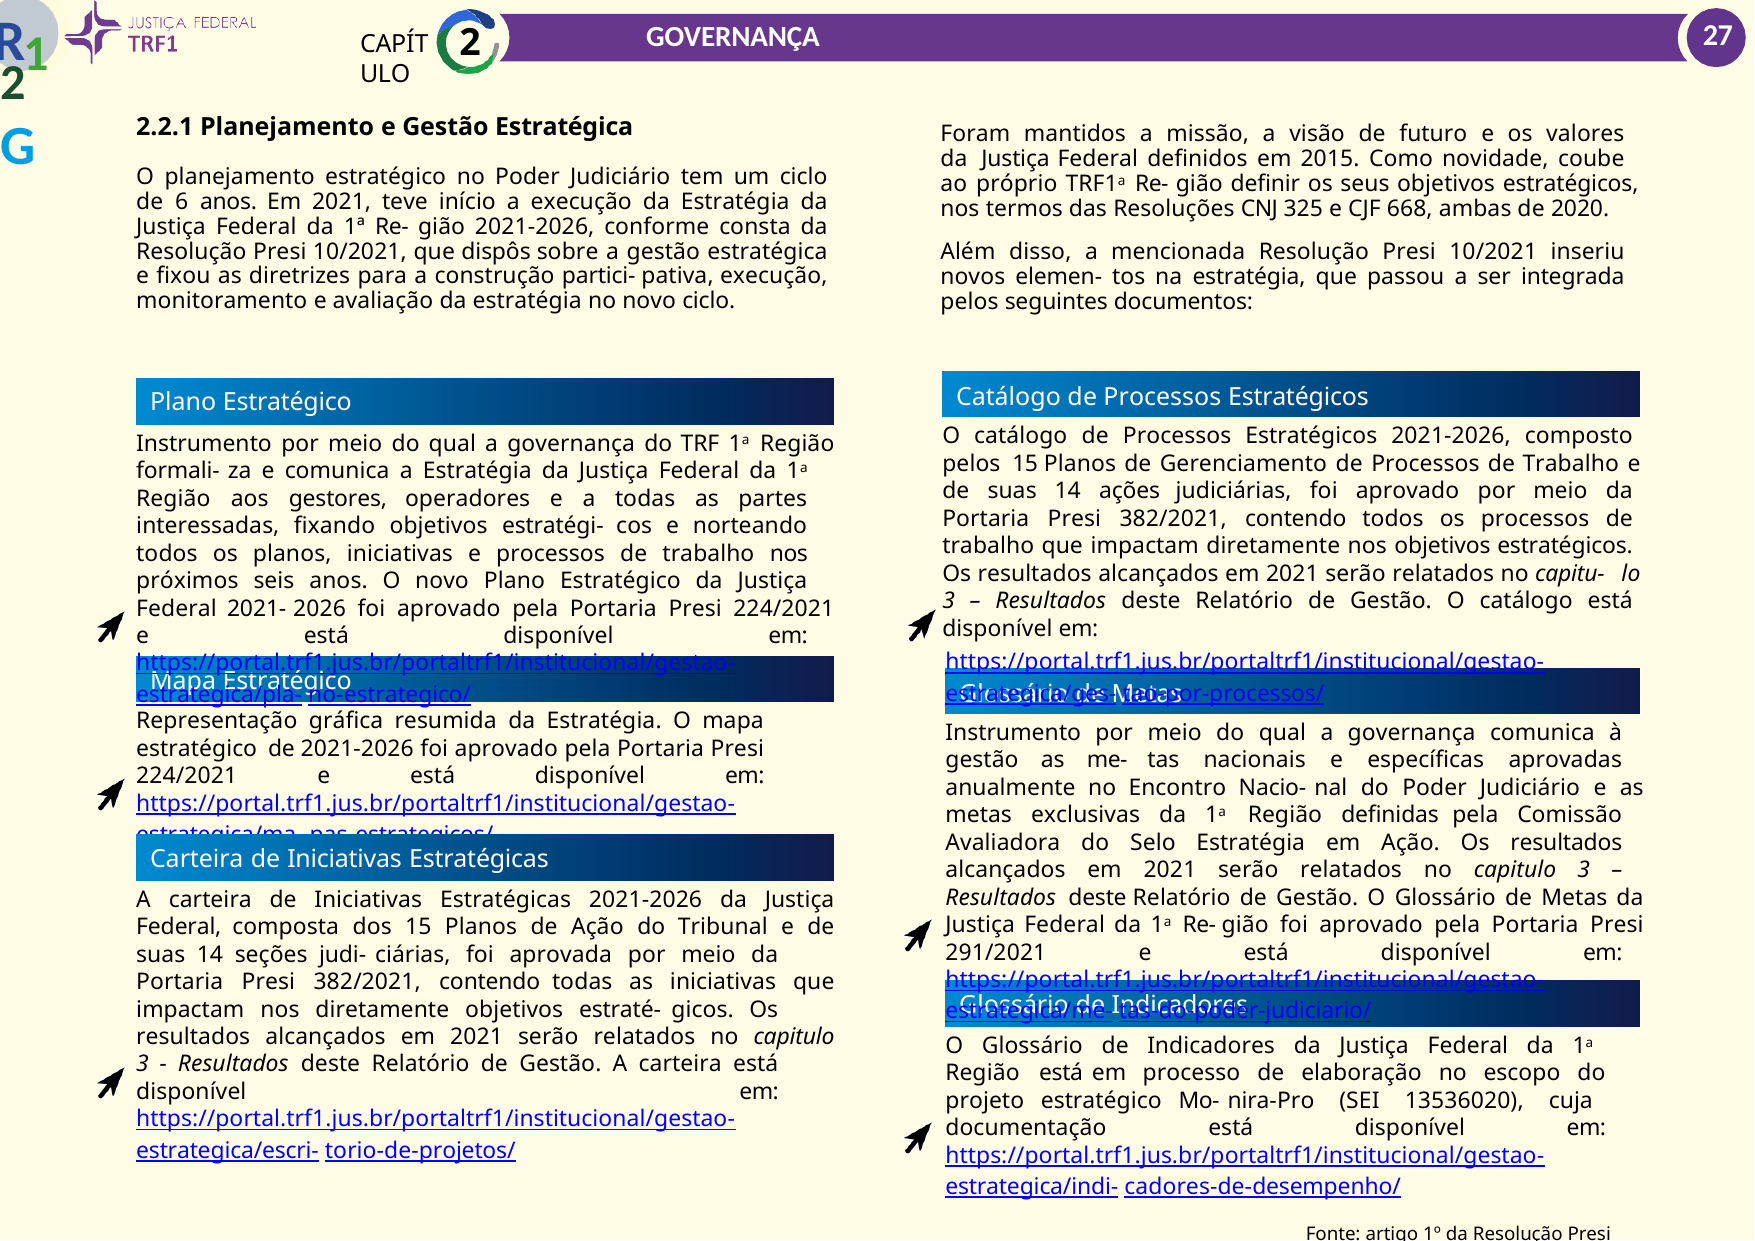

R
2G
27
GOVERNANÇA
2
1
CAPÍTULO
2.2.1 Planejamento e Gestão Estratégica
O planejamento estratégico no Poder Judiciário tem um ciclo de 6 anos. Em 2021, teve início a execução da Estratégia da Justiça Federal da 1ª Re- gião 2021-2026, conforme consta da Resolução Presi 10/2021, que dispôs sobre a gestão estratégica e fixou as diretrizes para a construção partici- pativa, execução, monitoramento e avaliação da estratégia no novo ciclo.
Foram mantidos a missão, a visão de futuro e os valores da Justiça Federal definidos em 2015. Como novidade, coube ao próprio TRF1a Re- gião definir os seus objetivos estratégicos, nos termos das Resoluções CNJ 325 e CJF 668, ambas de 2020.
Além disso, a mencionada Resolução Presi 10/2021 inseriu novos elemen- tos na estratégia, que passou a ser integrada pelos seguintes documentos:
Catálogo de Processos Estratégicos
Plano Estratégico
O catálogo de Processos Estratégicos 2021-2026, composto pelos 15 Planos de Gerenciamento de Processos de Trabalho e de suas 14 ações judiciárias, foi aprovado por meio da Portaria Presi 382/2021, contendo todos os processos de trabalho que impactam diretamente nos objetivos estratégicos. Os resultados alcançados em 2021 serão relatados no capitu- lo 3 – Resultados deste Relatório de Gestão. O catálogo está disponível em:
https://portal.trf1.jus.br/portaltrf1/institucional/gestao-estrategica/ges- tao-por-processos/
Instrumento por meio do qual a governança do TRF 1a Região formali- za e comunica a Estratégia da Justiça Federal da 1a Região aos gestores, operadores e a todas as partes interessadas, fixando objetivos estratégi- cos e norteando todos os planos, iniciativas e processos de trabalho nos próximos seis anos. O novo Plano Estratégico da Justiça Federal 2021- 2026 foi aprovado pela Portaria Presi 224/2021 e está disponível em: https://portal.trf1.jus.br/portaltrf1/institucional/gestao-estrategica/pla- no-estrategico/
Mapa Estratégico
Glossário de Metas
Representação gráfica resumida da Estratégia. O mapa estratégico de 2021-2026 foi aprovado pela Portaria Presi 224/2021 e está disponível em: https://portal.trf1.jus.br/portaltrf1/institucional/gestao-estrategica/ma- pas-estrategicos/
Instrumento por meio do qual a governança comunica à gestão as me- tas nacionais e específicas aprovadas anualmente no Encontro Nacio- nal do Poder Judiciário e as metas exclusivas da 1a Região definidas pela Comissão Avaliadora do Selo Estratégia em Ação. Os resultados alcançados em 2021 serão relatados no capitulo 3 – Resultados deste Relatório de Gestão. O Glossário de Metas da Justiça Federal da 1a Re- gião foi aprovado pela Portaria Presi 291/2021 e está disponível em: https://portal.trf1.jus.br/portaltrf1/institucional/gestao-estrategica/me- tas-do-poder-judiciario/
Carteira de Iniciativas Estratégicas
A carteira de Iniciativas Estratégicas 2021-2026 da Justiça Federal, composta dos 15 Planos de Ação do Tribunal e de suas 14 seções judi- ciárias, foi aprovada por meio da Portaria Presi 382/2021, contendo todas as iniciativas que impactam nos diretamente objetivos estraté- gicos. Os resultados alcançados em 2021 serão relatados no capitulo 3 - Resultados deste Relatório de Gestão. A carteira está disponível em: https://portal.trf1.jus.br/portaltrf1/institucional/gestao-estrategica/escri- torio-de-projetos/
Glossário de Indicadores
O Glossário de Indicadores da Justiça Federal da 1a Região está em processo de elaboração no escopo do projeto estratégico Mo- nira-Pro (SEI 13536020), cuja documentação está disponível em: https://portal.trf1.jus.br/portaltrf1/institucional/gestao-estrategica/indi- cadores-de-desempenho/
Fonte: artigo 1º da Resolução Presi 10/2021